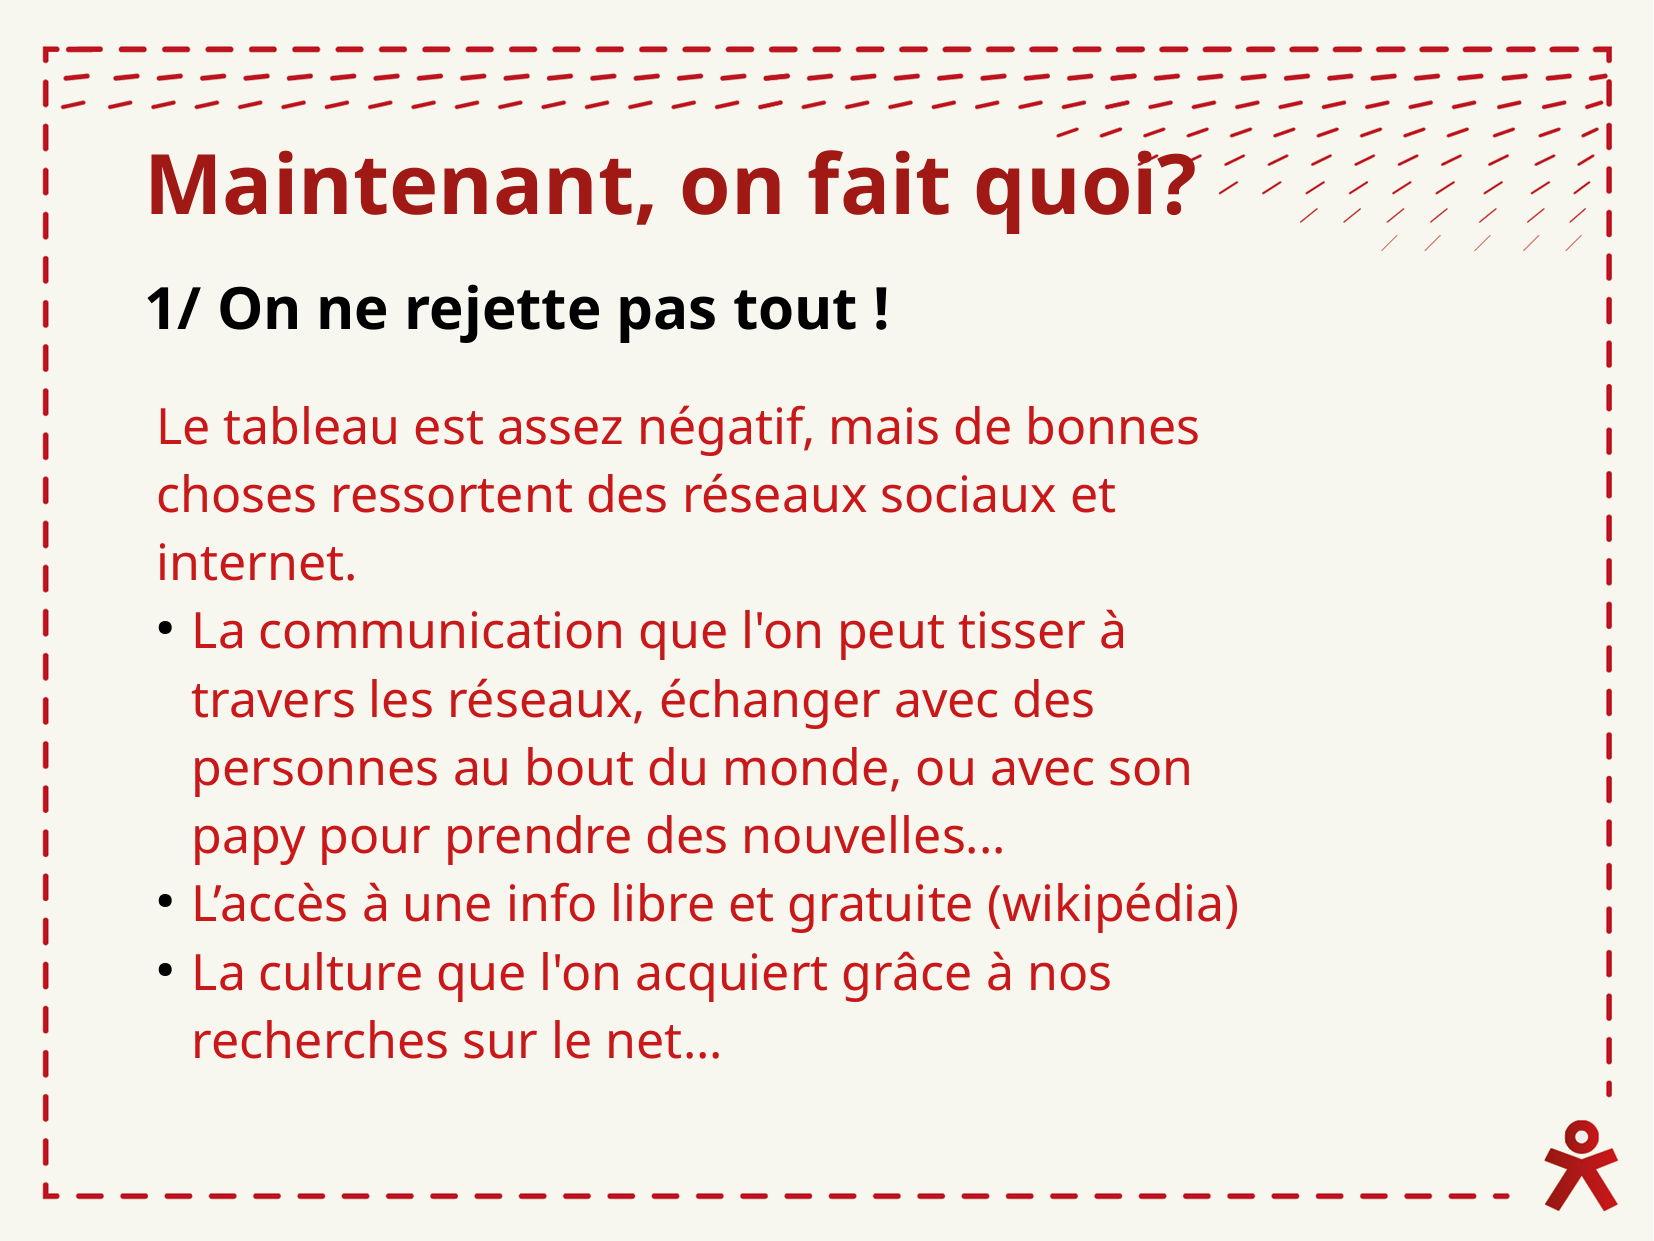

#
Maintenant, on fait quoi?
1/ On ne rejette pas tout !
Le tableau est assez négatif, mais de bonnes choses ressortent des réseaux sociaux et internet.
La communication que l'on peut tisser à travers les réseaux, échanger avec des personnes au bout du monde, ou avec son papy pour prendre des nouvelles...
L’accès à une info libre et gratuite (wikipédia)
La culture que l'on acquiert grâce à nos recherches sur le net...